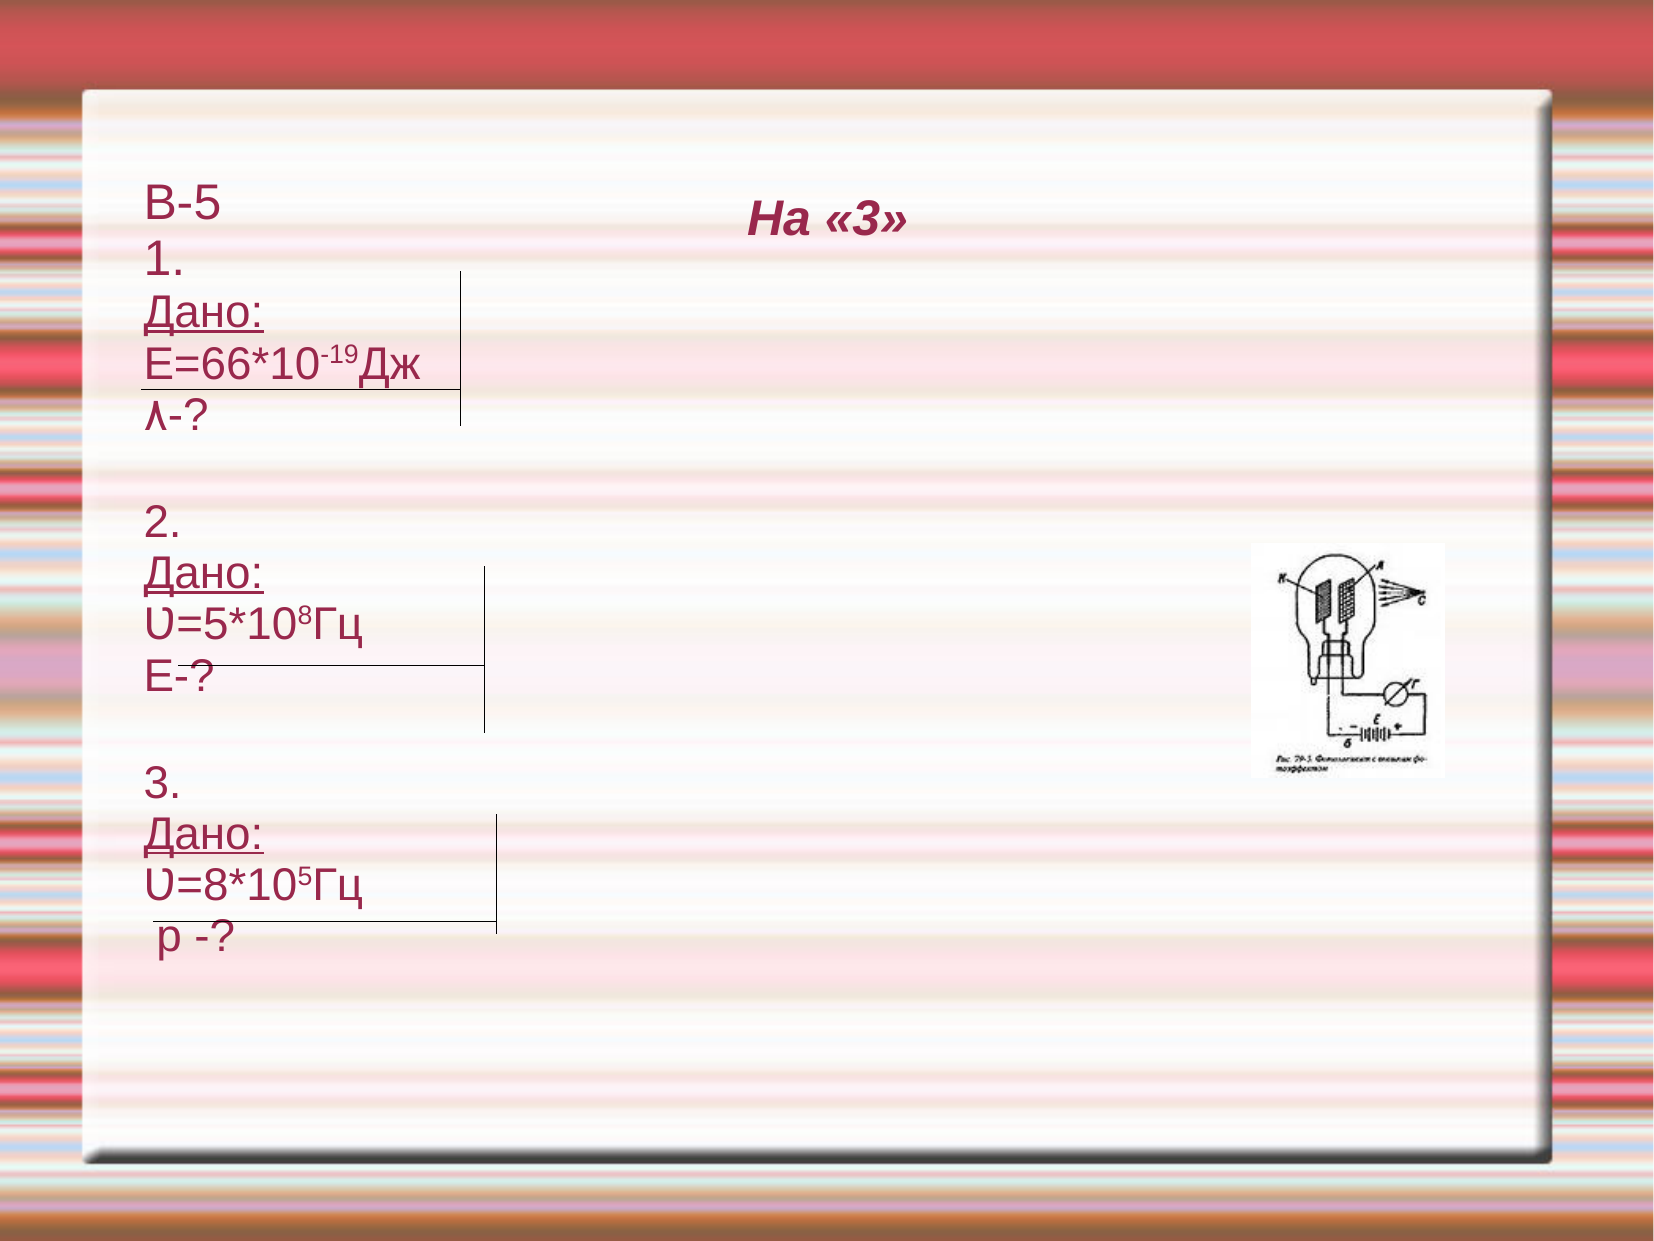

# На «3»
В-5
1.
Дано:
Е=66*10-19Дж
٨-?
2.
Дано:
Ʋ=5*108Гц
Е-?
3.
Дано:
Ʋ=8*105Гц
 р -?